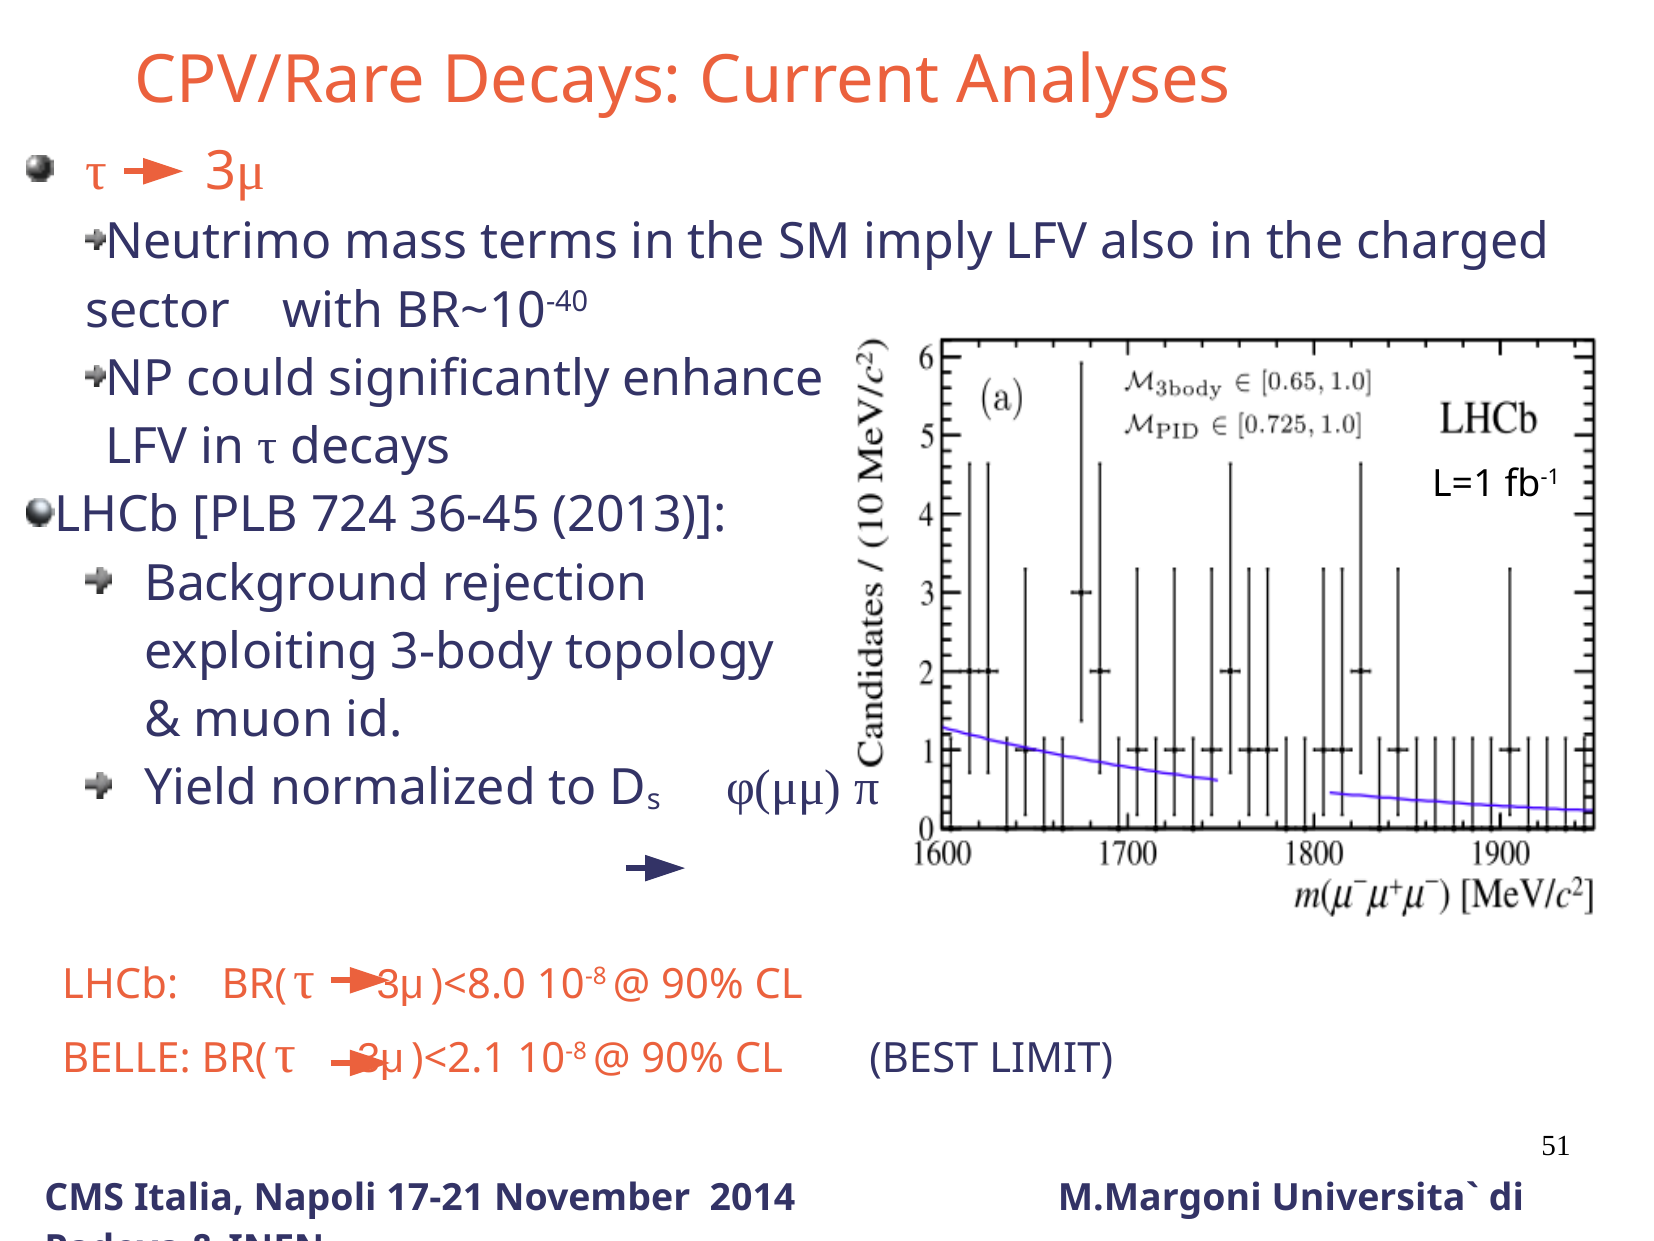

CPV/Rare Decays: Current Analyses
τ 3μ
Neutrimo mass terms in the SM imply LFV also in the charged sector with BR~10-40
NP could significantly enhance
LFV in τ decays
LHCb [PLB 724 36-45 (2013)]:
Background rejection
exploiting 3-body topology
& muon id.
Yield normalized to Ds φ(μμ) π
L=1 fb-1
LHCb: BR( τ 3μ )<8.0 10-8 @ 90% CL
BELLE: BR( τ 3μ )<2.1 10-8 @ 90% CL (BEST LIMIT)
51
CMS Italia, Napoli 17-21 November 2014 M.Margoni Universita` di Padova & INFN